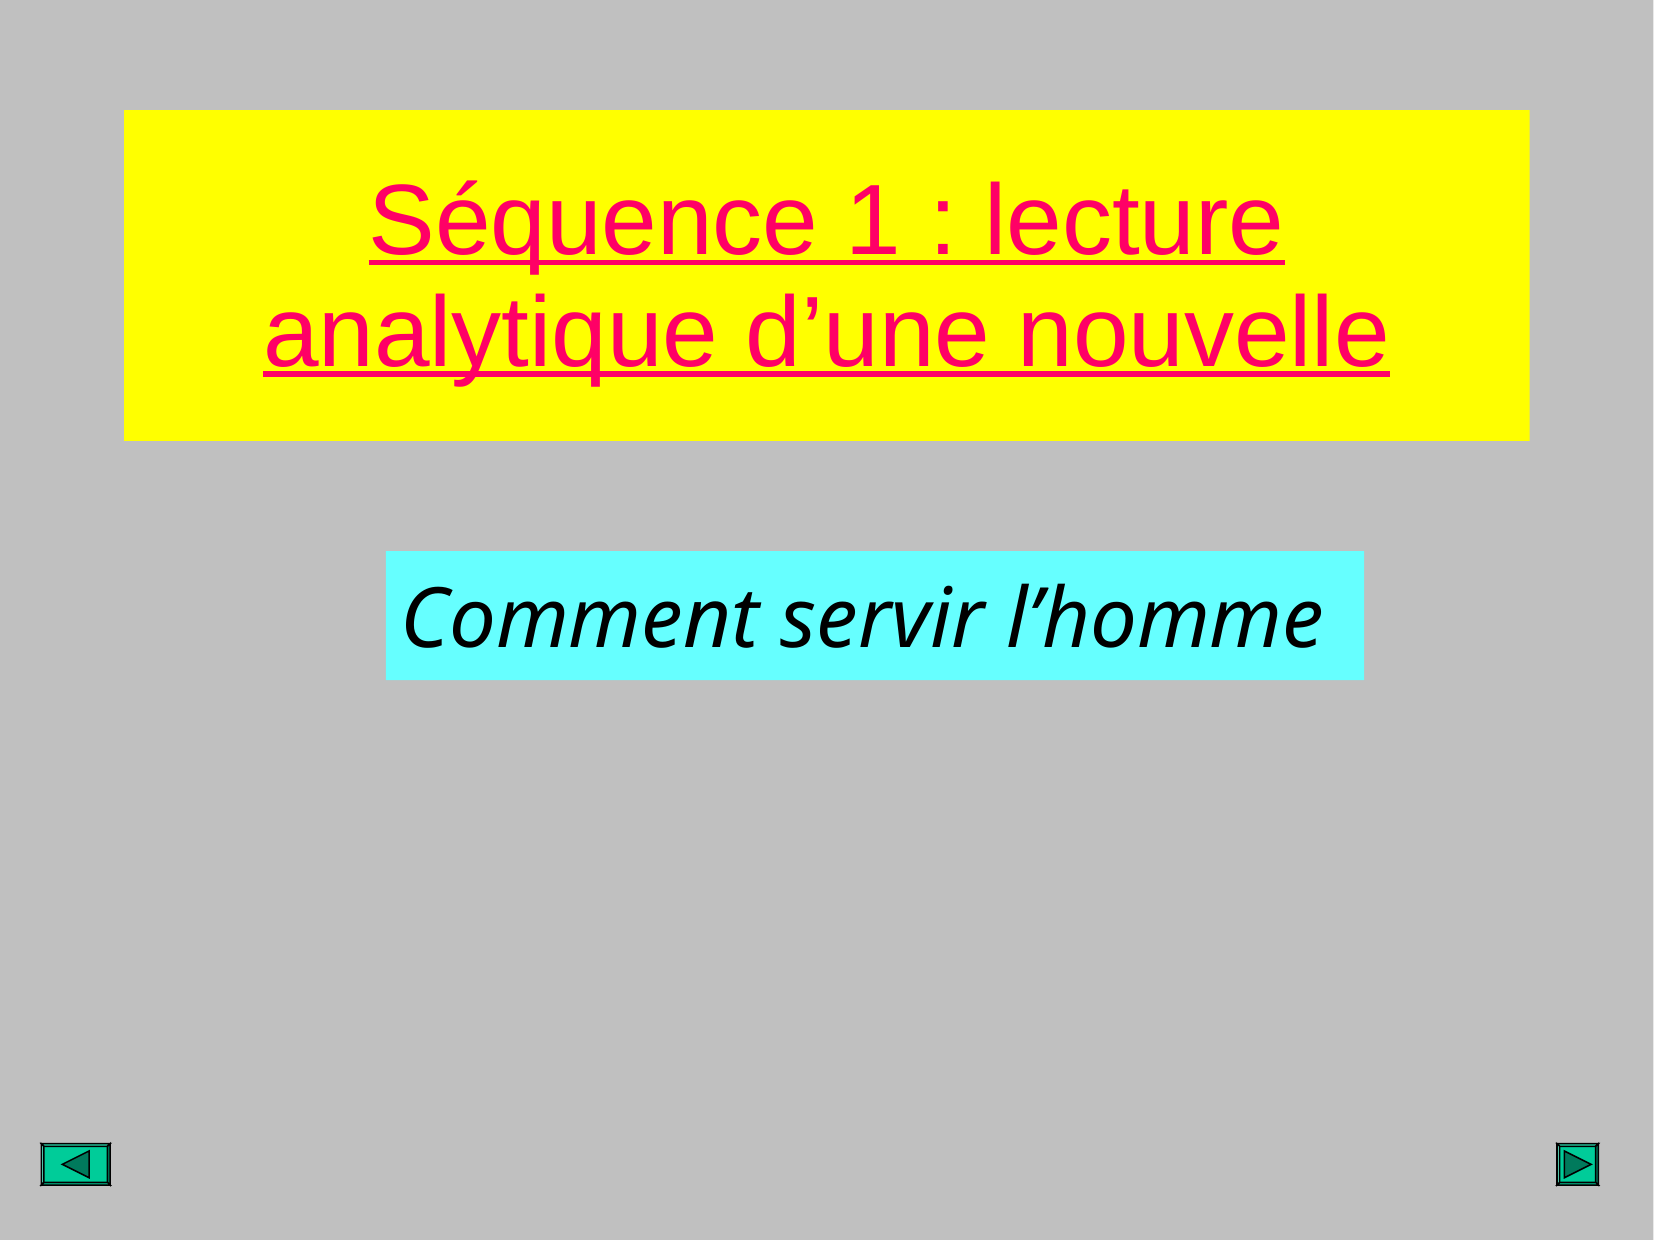

# Séquence 1 : lecture analytique d’une nouvelle
Comment servir l’homme